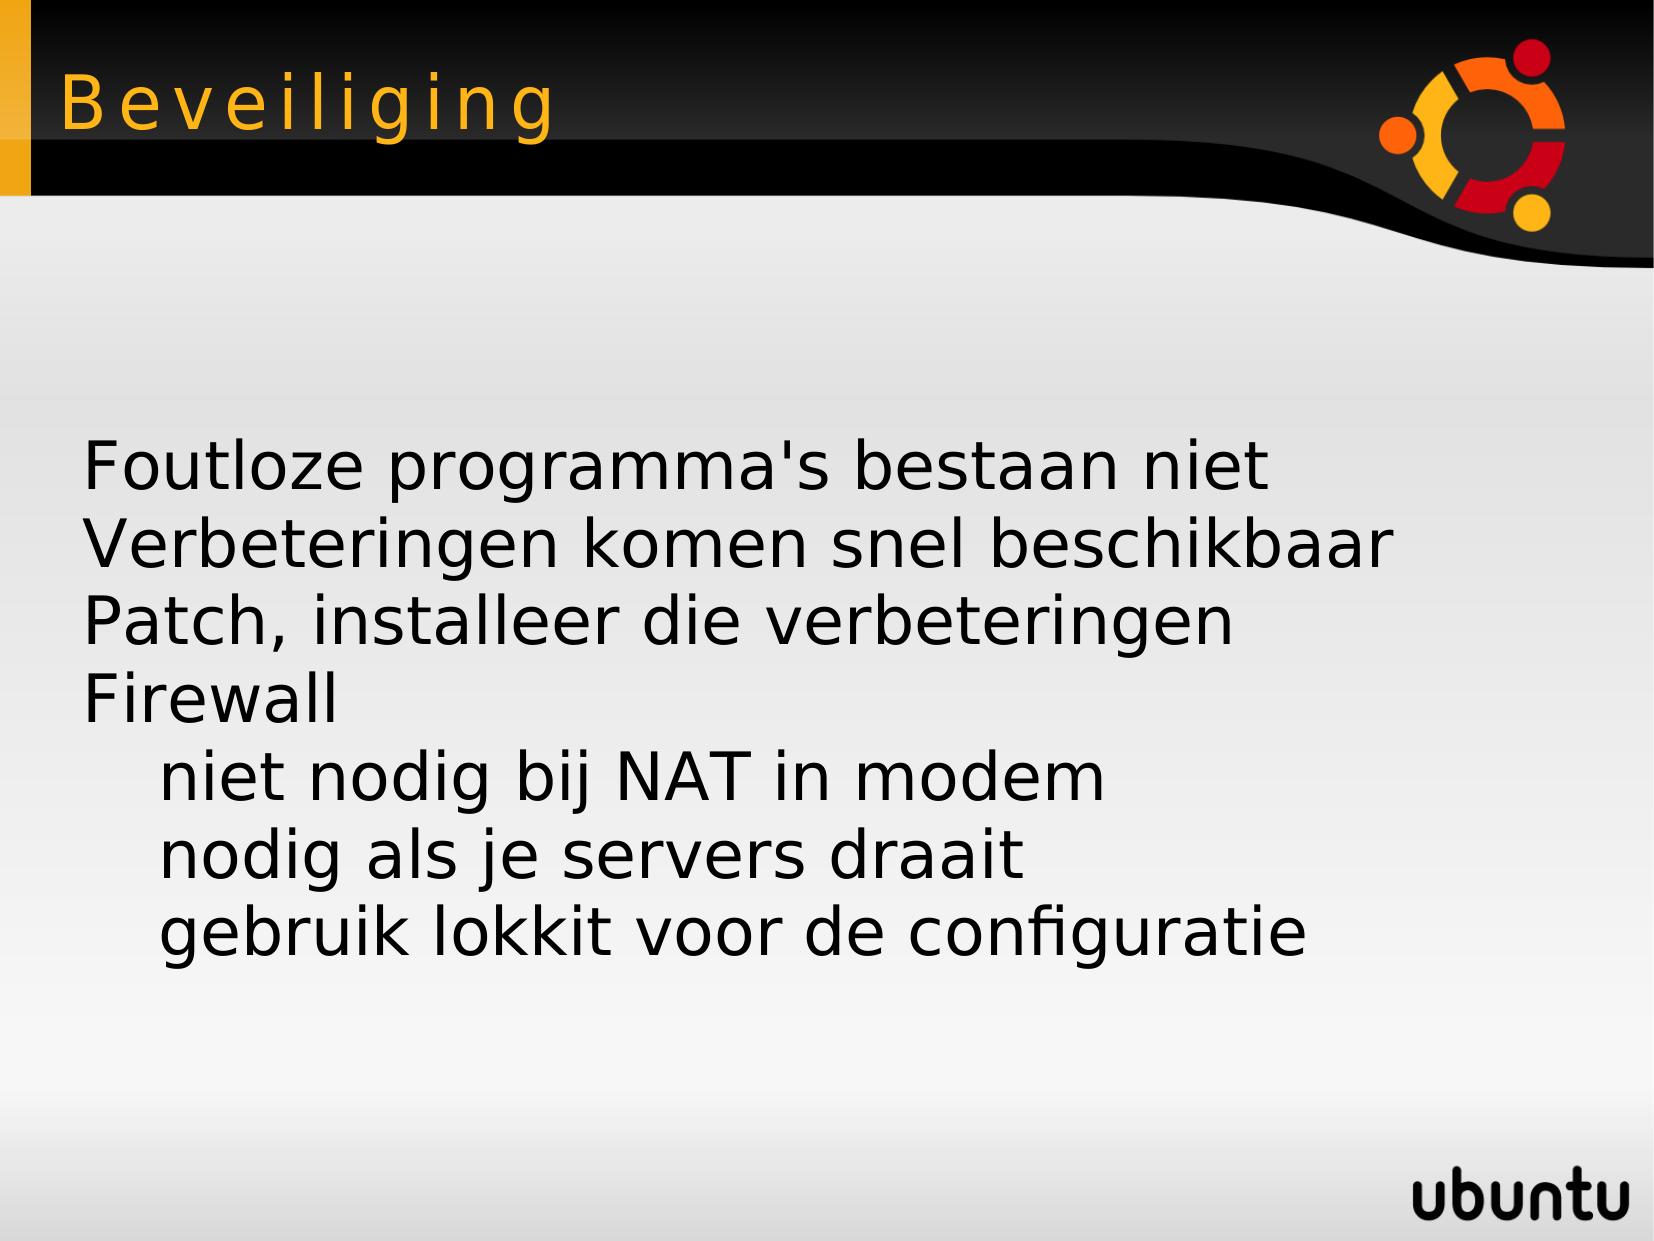

# Beveiliging
Foutloze programma's bestaan niet
Verbeteringen komen snel beschikbaar
Patch, installeer die verbeteringen
Firewall
niet nodig bij NAT in modem
nodig als je servers draait
gebruik lokkit voor de configuratie